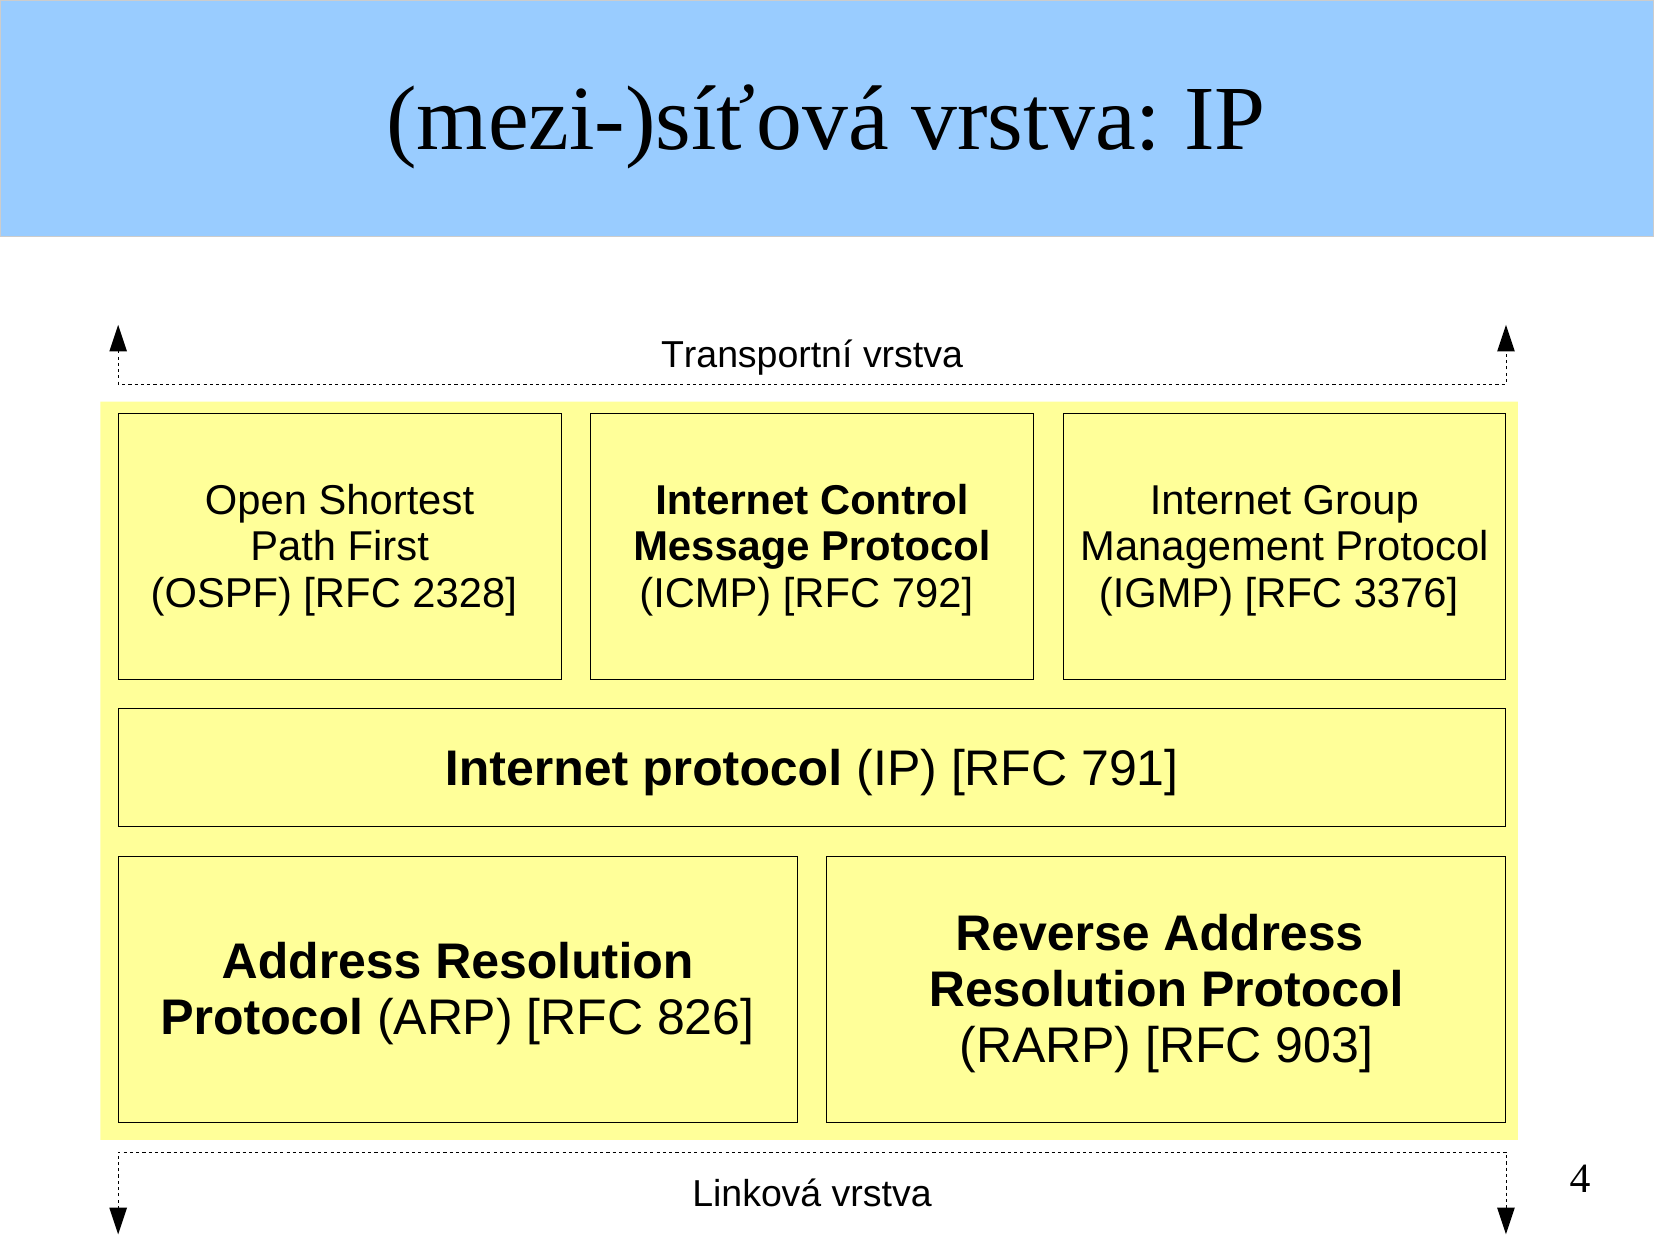

# (mezi-)síťová vrstva: IP
Transportní vrstva
Open Shortest
Path First
(OSPF) [RFC 2328]
Internet Control
Message Protocol
(ICMP) [RFC 792]
Internet Group
Management Protocol
(IGMP) [RFC 3376]
Internet protocol (IP) [RFC 791]
Address Resolution
Protocol (ARP) [RFC 826]
Reverse Address
Resolution Protocol
(RARP) [RFC 903]
Linková vrstva